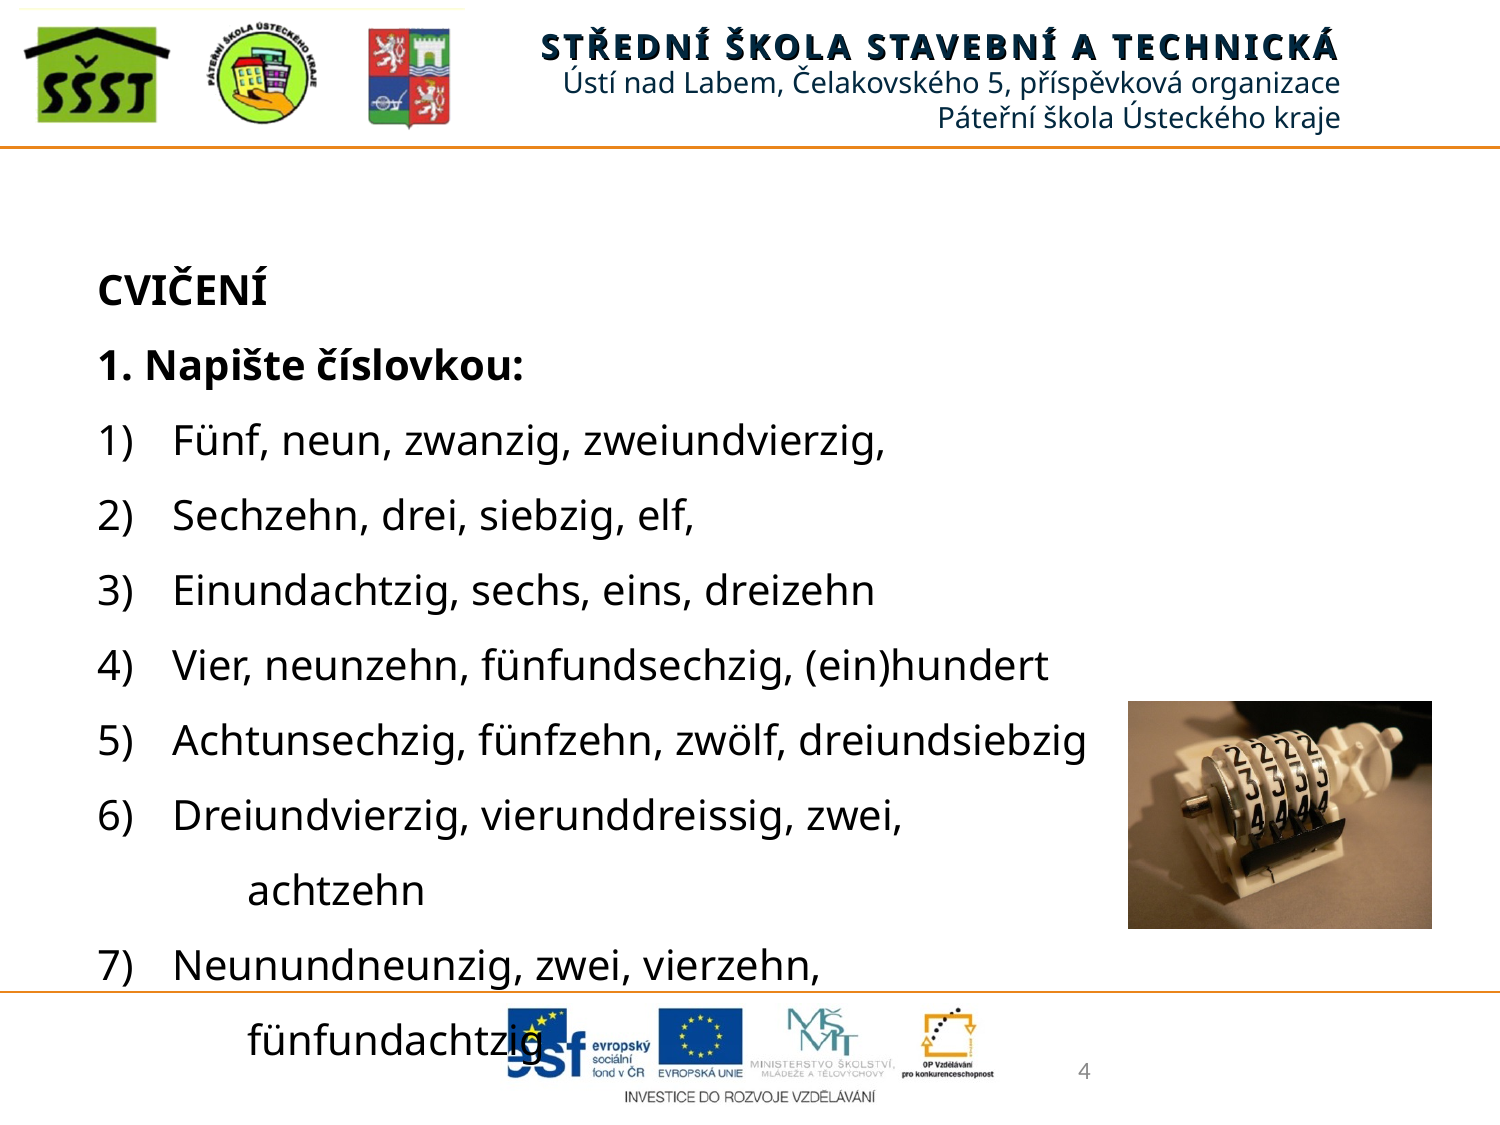

# STŘEDNÍ ŠKOLA STAVEBNÍ A TECHNICKÁ Ústí nad Labem, Čelakovského 5, příspěvková organizace Páteřní škola Ústeckého kraje
CVIČENÍ
1. Napište číslovkou:
Fünf, neun, zwanzig, zweiundvierzig,
Sechzehn, drei, siebzig, elf,
Einundachtzig, sechs, eins, dreizehn
Vier, neunzehn, fünfundsechzig, (ein)hundert
Achtunsechzig, fünfzehn, zwölf, dreiundsiebzig
Dreiundvierzig, vierunddreissig, zwei, achtzehn
Neunundneunzig, zwei, vierzehn, fünfundachtzig